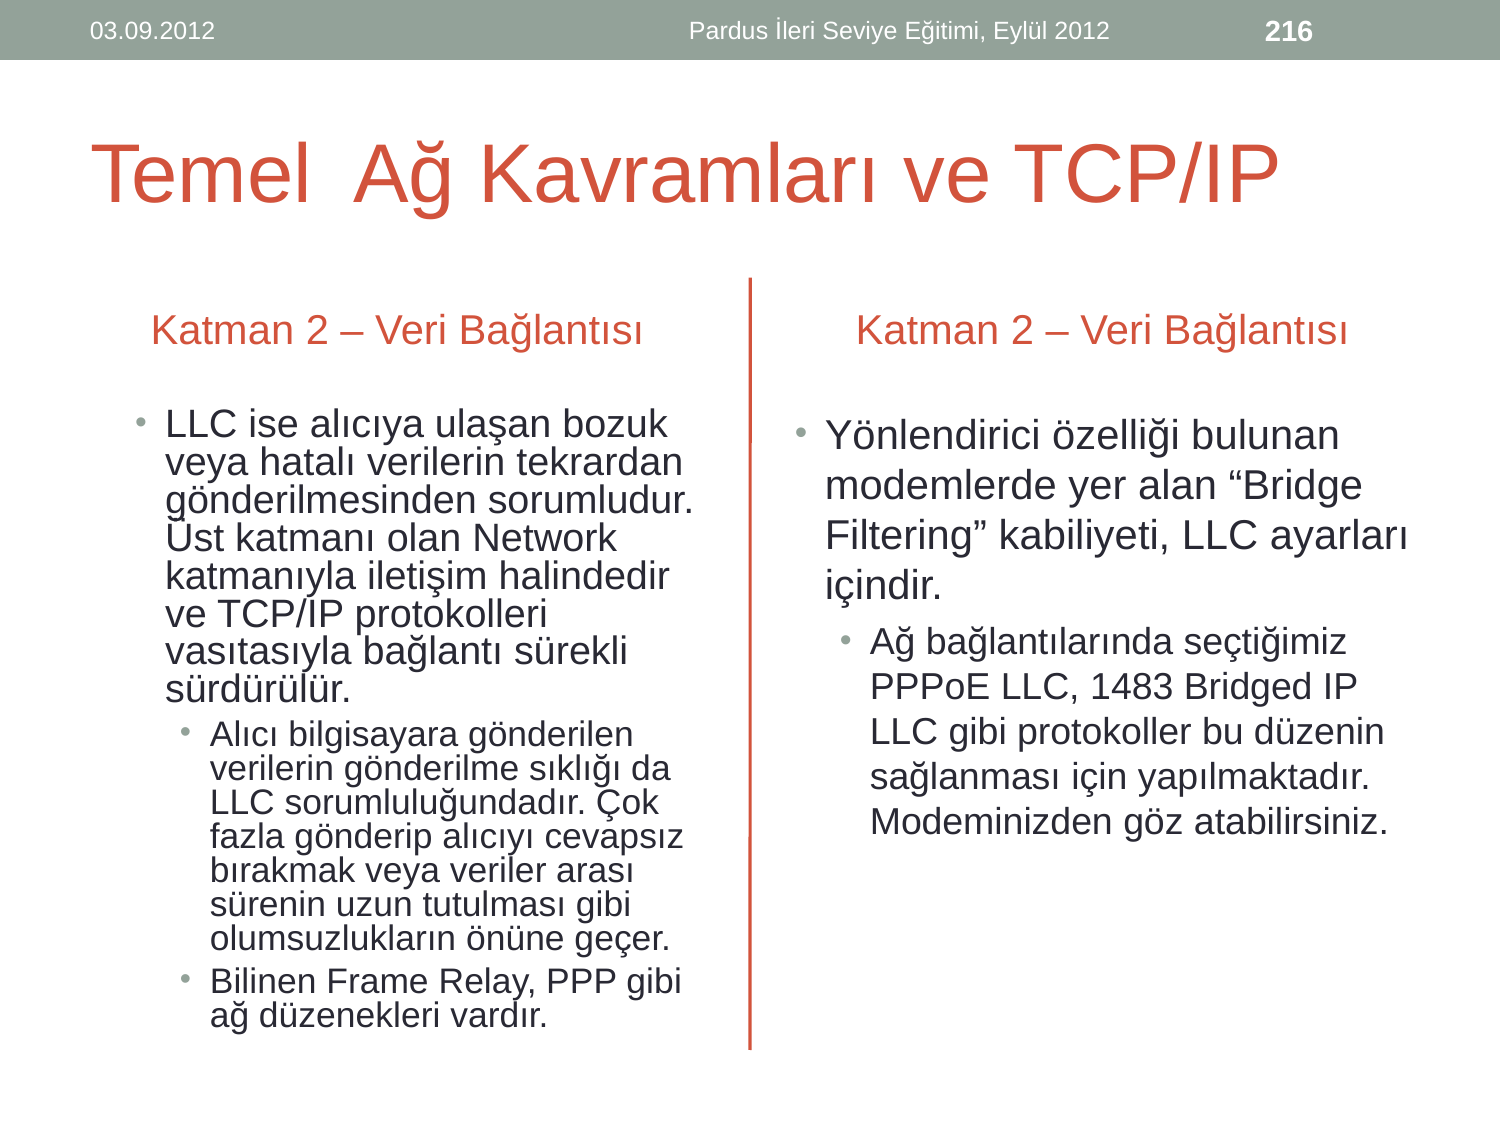

03.09.2012
Pardus İleri Seviye Eğitimi, Eylül 2012
# Temel Ağ Kavramları ve TCP/IP
Katman 2 – Veri Bağlantısı
Katman 2 – Veri Bağlantısı
LLC ise alıcıya ulaşan bozuk veya hatalı verilerin tekrardan gönderilmesinden sorumludur. Üst katmanı olan Network katmanıyla iletişim halindedir ve TCP/IP protokolleri vasıtasıyla bağlantı sürekli sürdürülür.
Alıcı bilgisayara gönderilen verilerin gönderilme sıklığı da LLC sorumluluğundadır. Çok fazla gönderip alıcıyı cevapsız bırakmak veya veriler arası sürenin uzun tutulması gibi olumsuzlukların önüne geçer.
Bilinen Frame Relay, PPP gibi ağ düzenekleri vardır.
Yönlendirici özelliği bulunan modemlerde yer alan “Bridge Filtering” kabiliyeti, LLC ayarları içindir.
Ağ bağlantılarında seçtiğimiz PPPoE LLC, 1483 Bridged IP LLC gibi protokoller bu düzenin sağlanması için yapılmaktadır. Modeminizden göz atabilirsiniz.